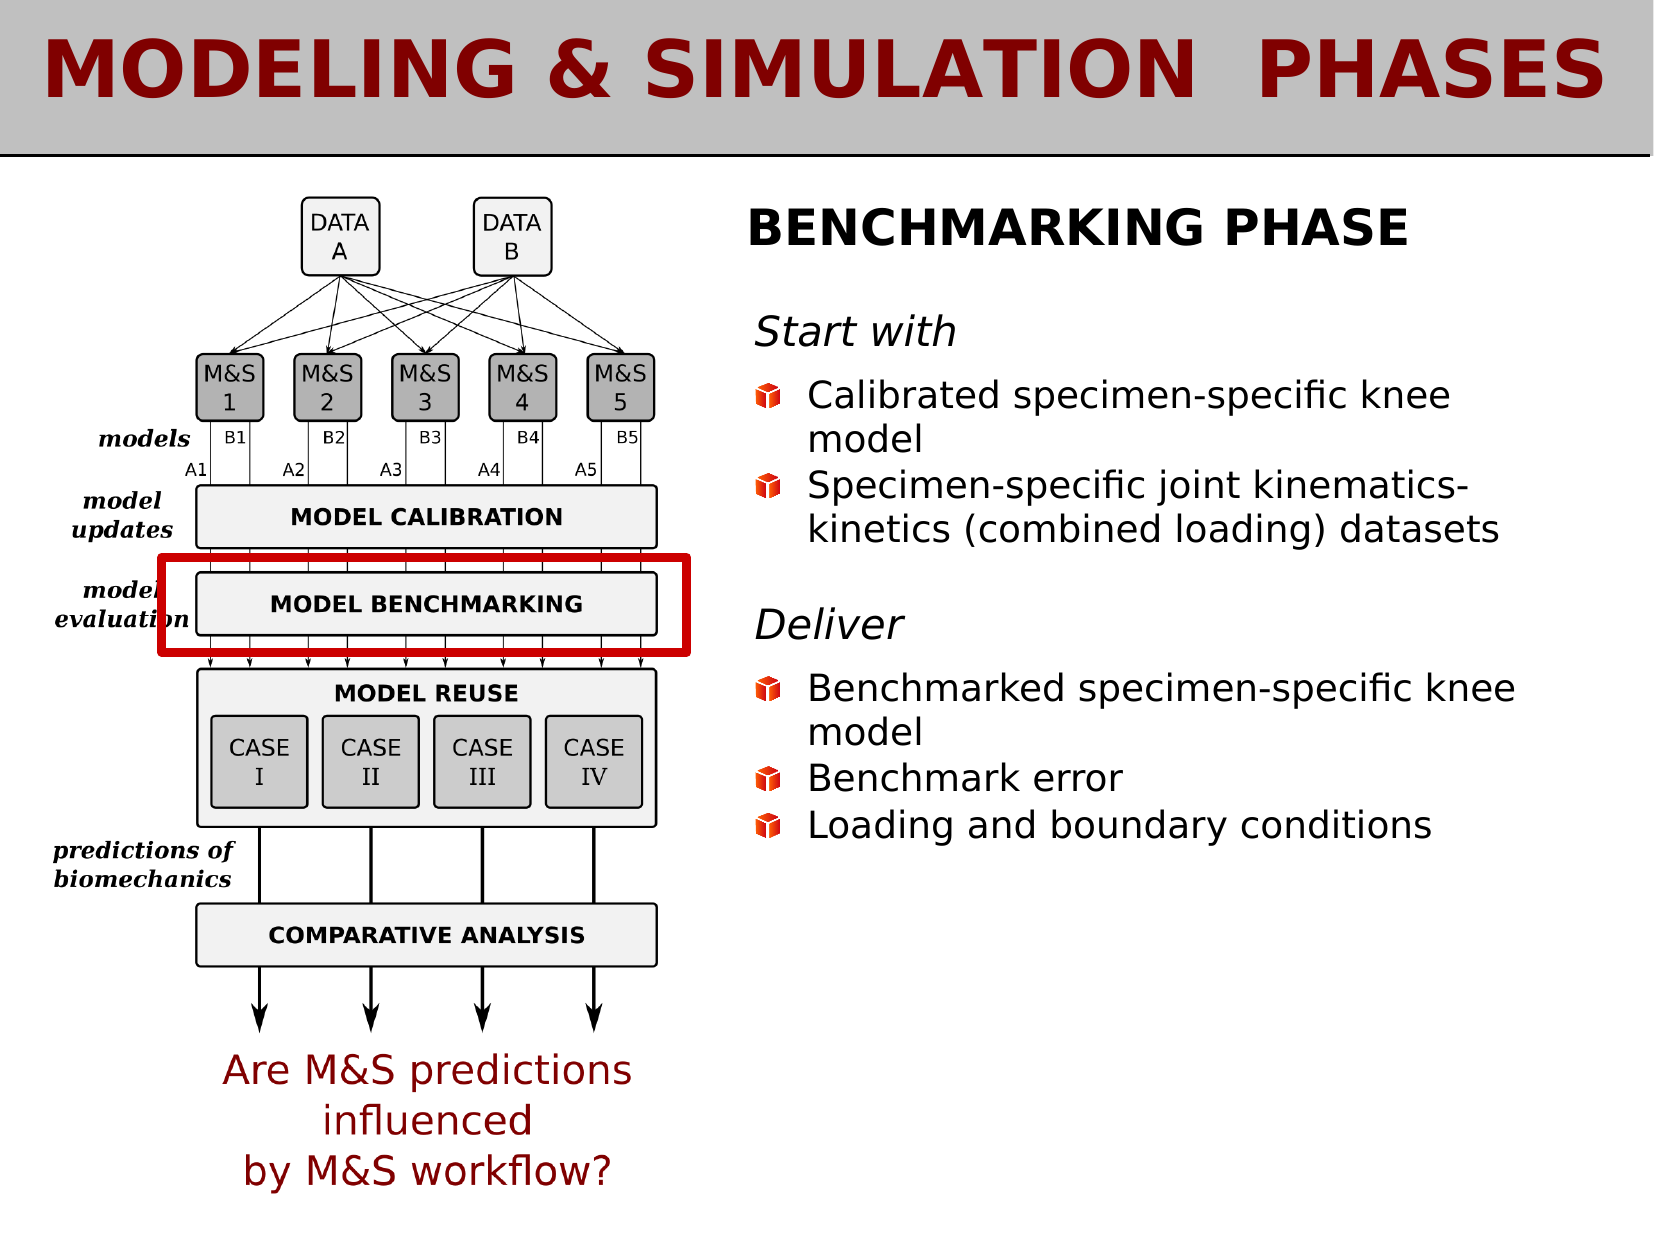

MODELING & SIMULATION PHASES
BENCHMARKING PHASE
Start with
Calibrated specimen-specific knee model
Specimen-specific joint kinematics-kinetics (combined loading) datasets
Deliver
Benchmarked specimen-specific knee model
Benchmark error
Loading and boundary conditions